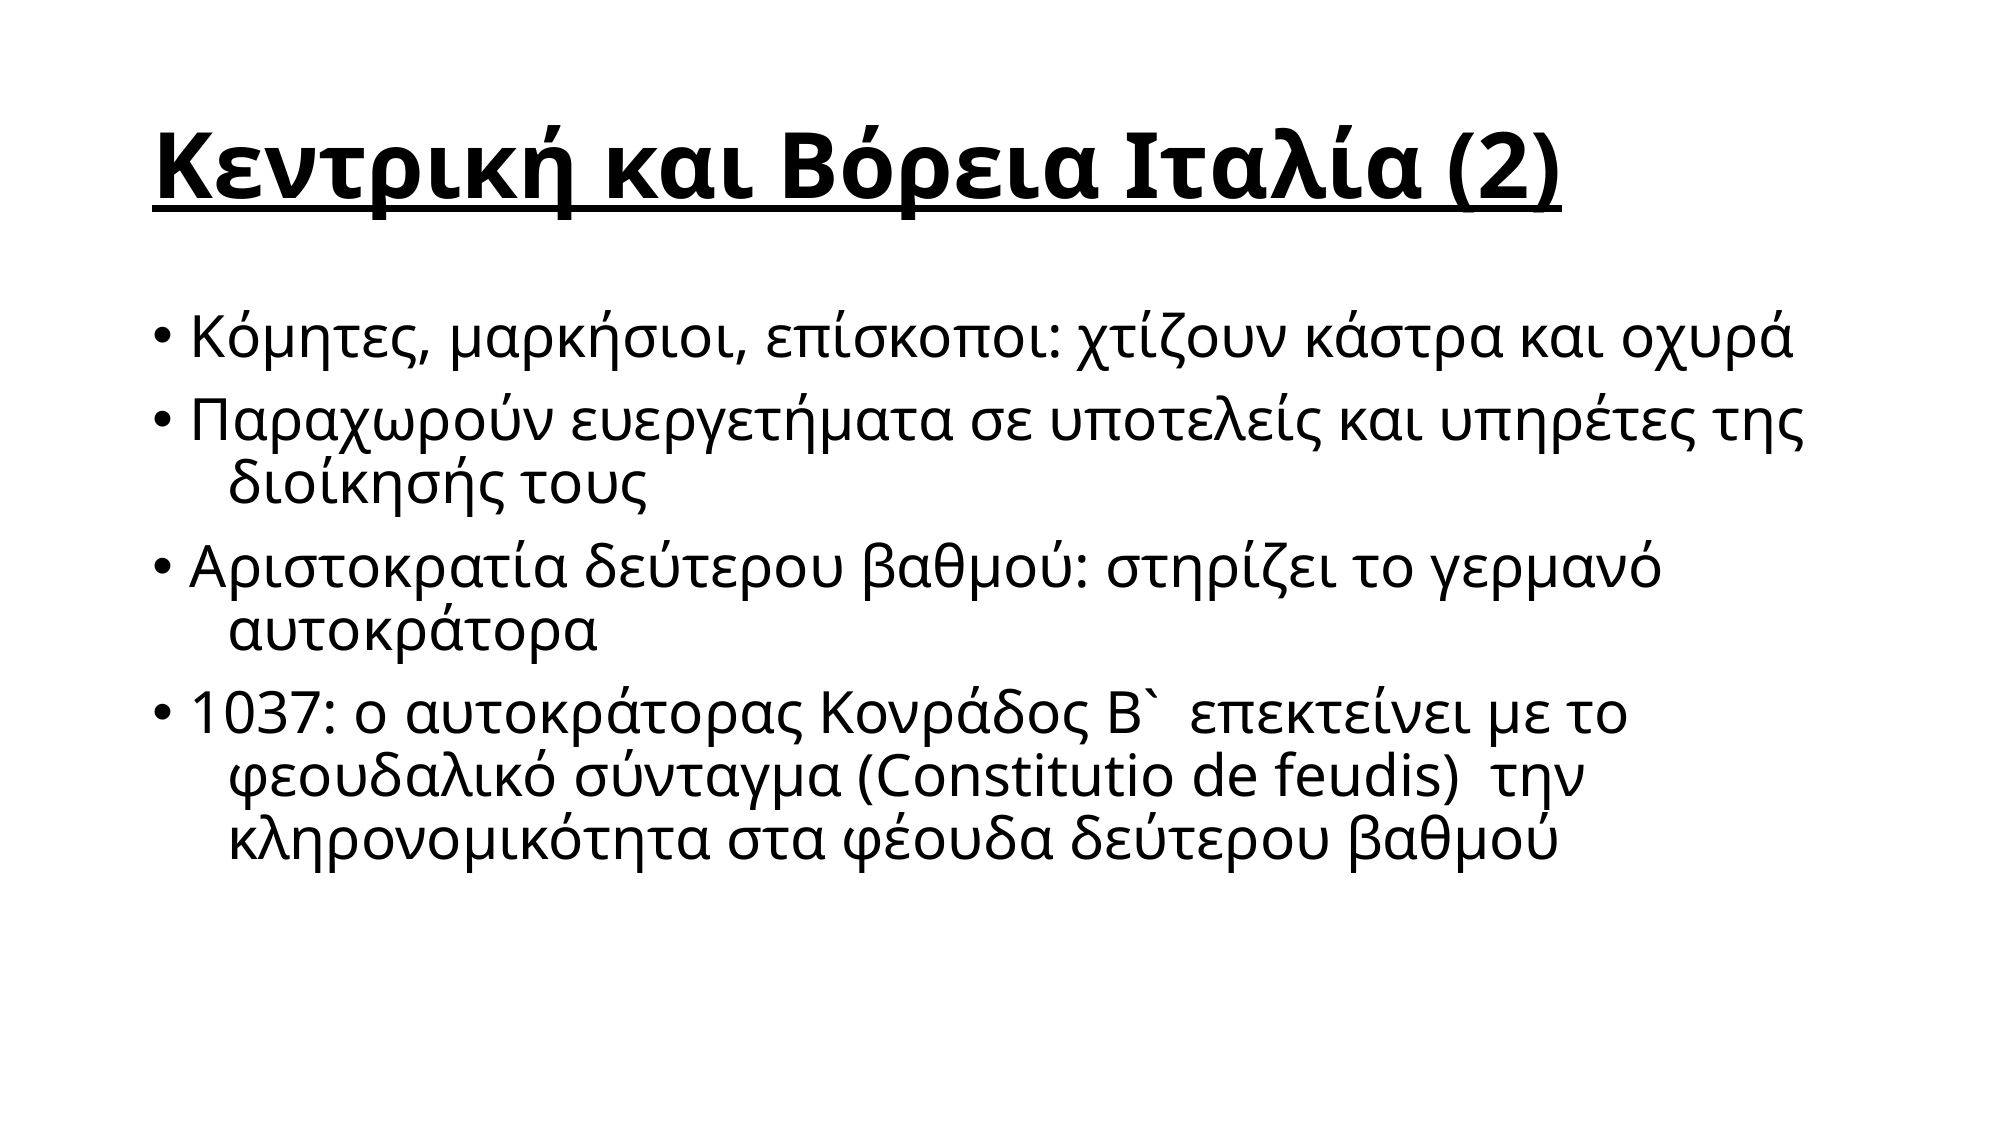

# Κεντρική και Βόρεια Ιταλία (2)
Κόμητες, μαρκήσιοι, επίσκοποι: χτίζουν κάστρα και οχυρά
Παραχωρούν ευεργετήματα σε υποτελείς και υπηρέτες της διοίκησής τους
Αριστοκρατία δεύτερου βαθμού: στηρίζει το γερμανό αυτοκράτορα
1037: ο αυτοκράτορας Κονράδος Β` επεκτείνει με το φεουδαλικό σύνταγμα (Constitutio de feudis) την κληρονομικότητα στα φέουδα δεύτερου βαθμού